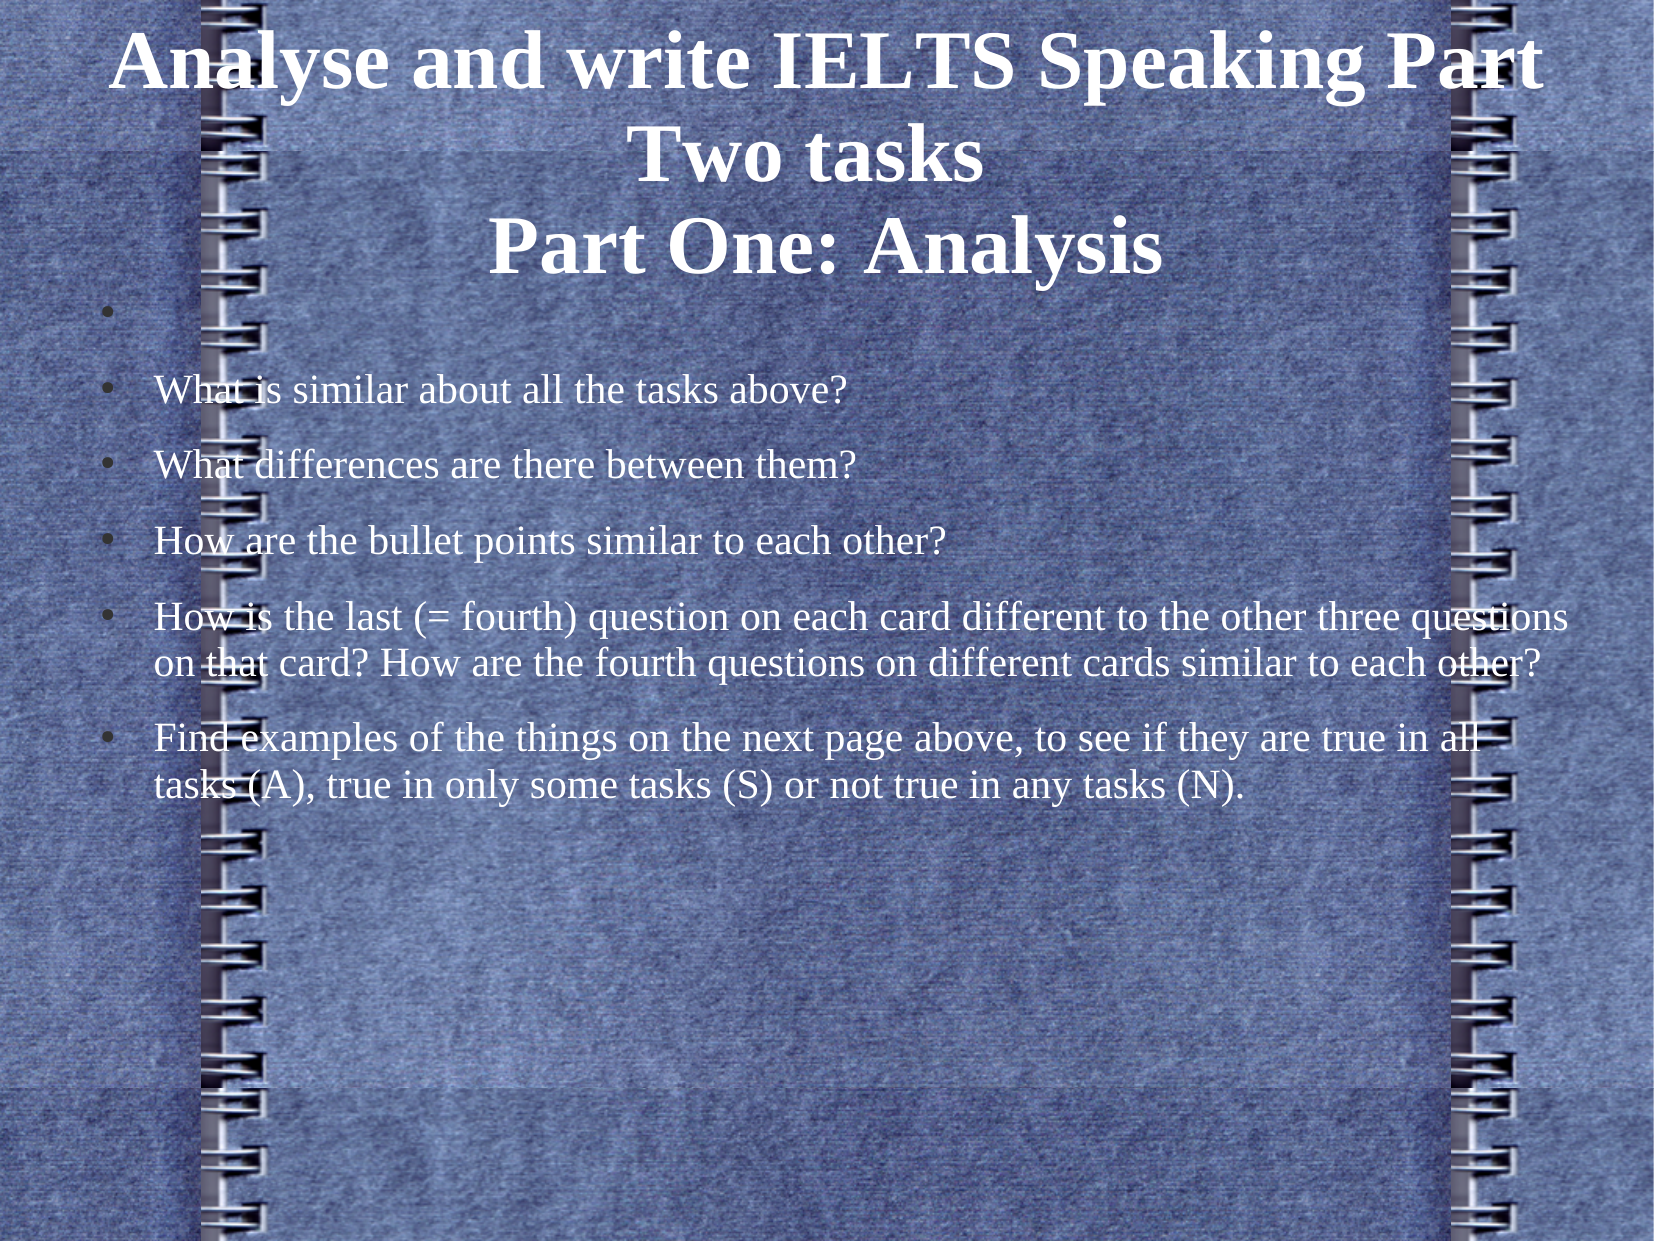

# Analyse and write IELTS Speaking Part Two tasks Part One: Analysis
What is similar about all the tasks above?
What differences are there between them?
How are the bullet points similar to each other?
How is the last (= fourth) question on each card different to the other three questions on that card? How are the fourth questions on different cards similar to each other?
Find examples of the things on the next page above, to see if they are true in all tasks (A), true in only some tasks (S) or not true in any tasks (N).